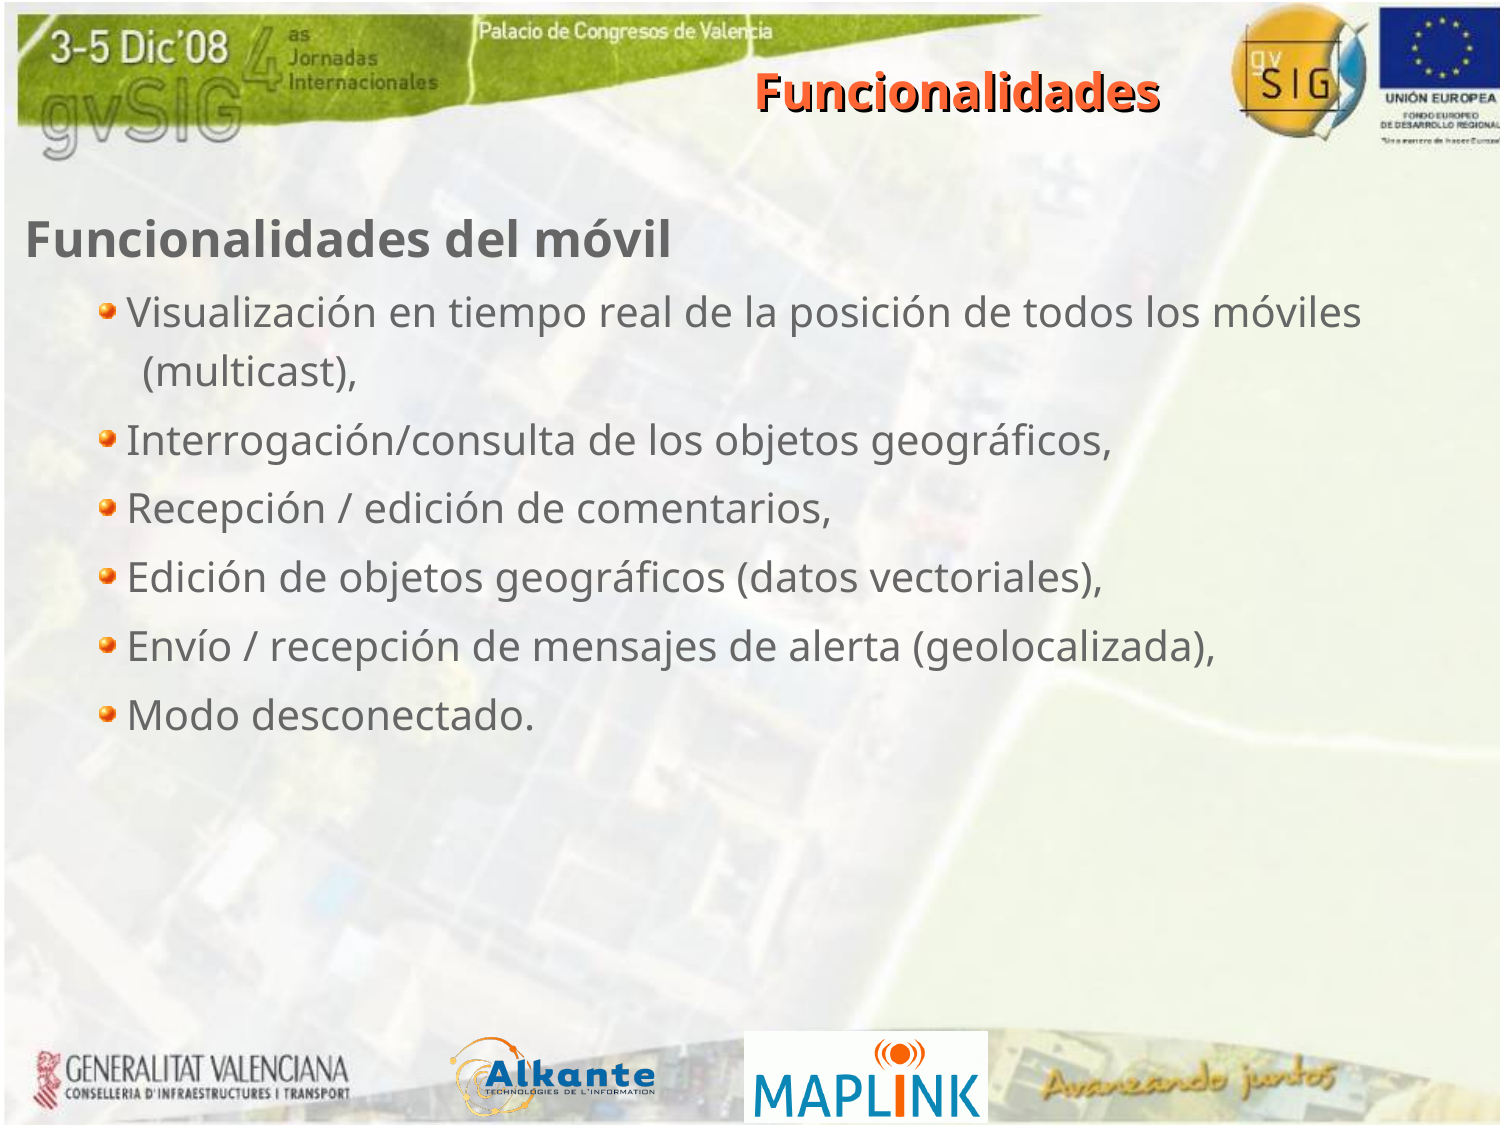

Funcionalidades
Funcionalidades del móvil
 Visualización en tiempo real de la posición de todos los móviles (multicast),
 Interrogación/consulta de los objetos geográficos,
 Recepción / edición de comentarios,
 Edición de objetos geográficos (datos vectoriales),
 Envío / recepción de mensajes de alerta (geolocalizada),
 Modo desconectado.